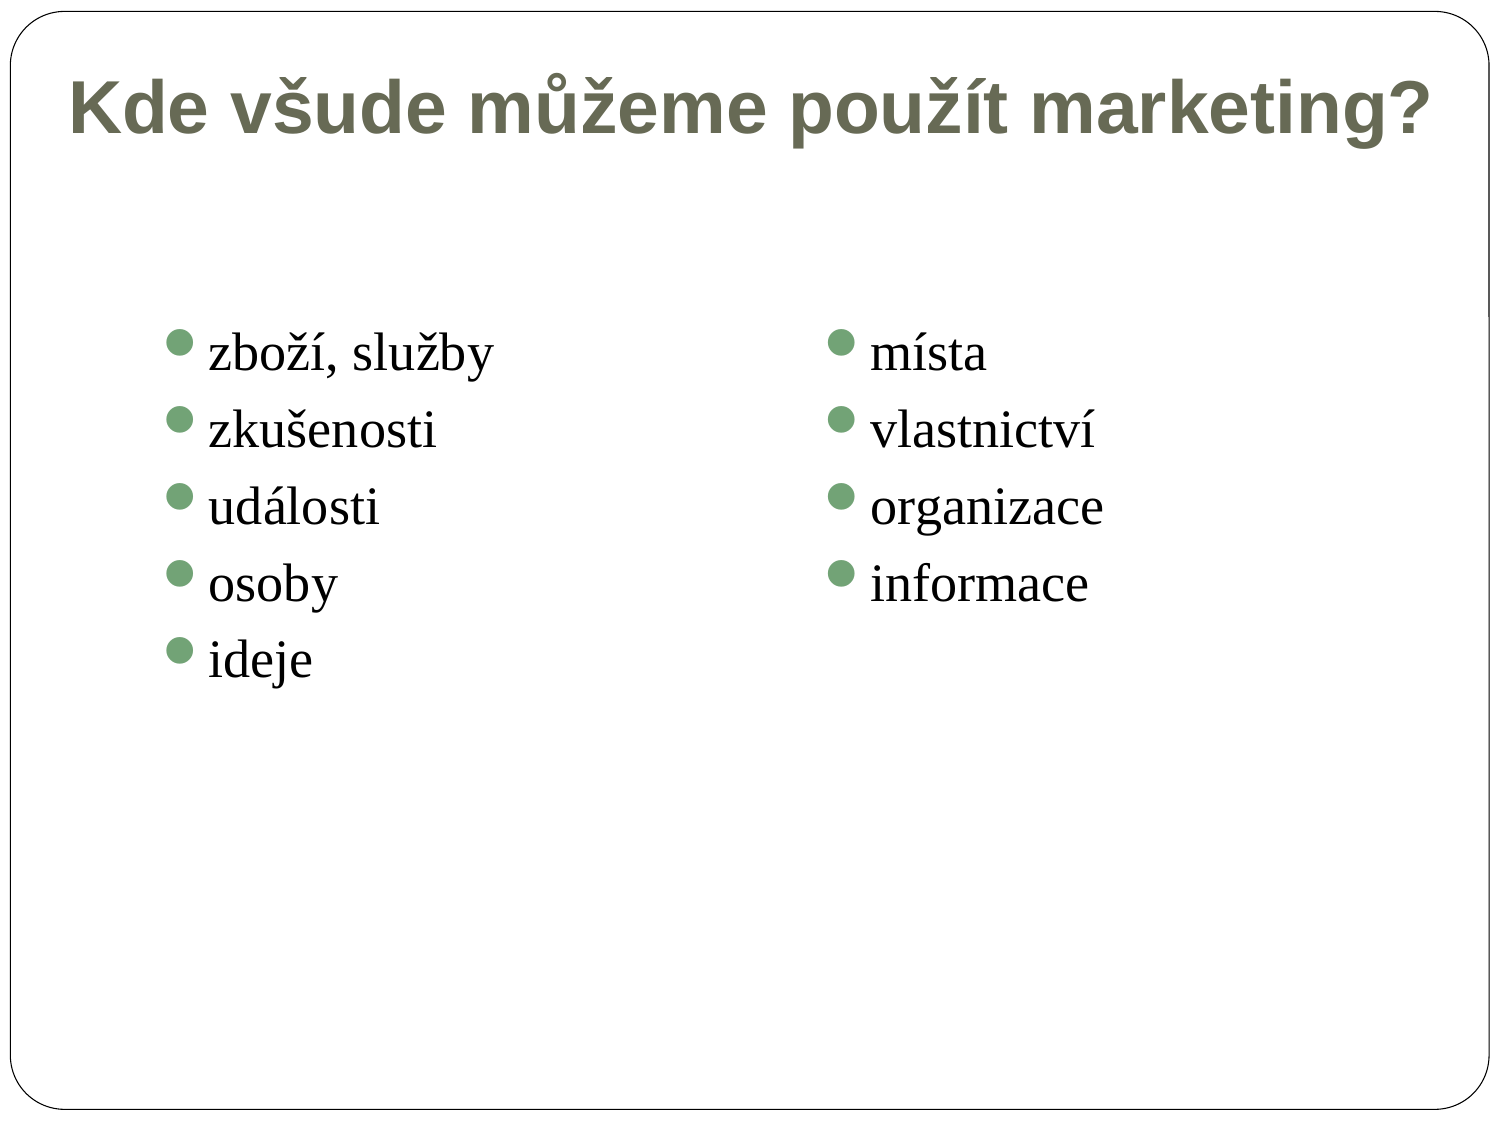

# Kde všude můžeme použít marketing?
zboží, služby
zkušenosti
události
osoby
ideje
místa
vlastnictví
organizace
informace